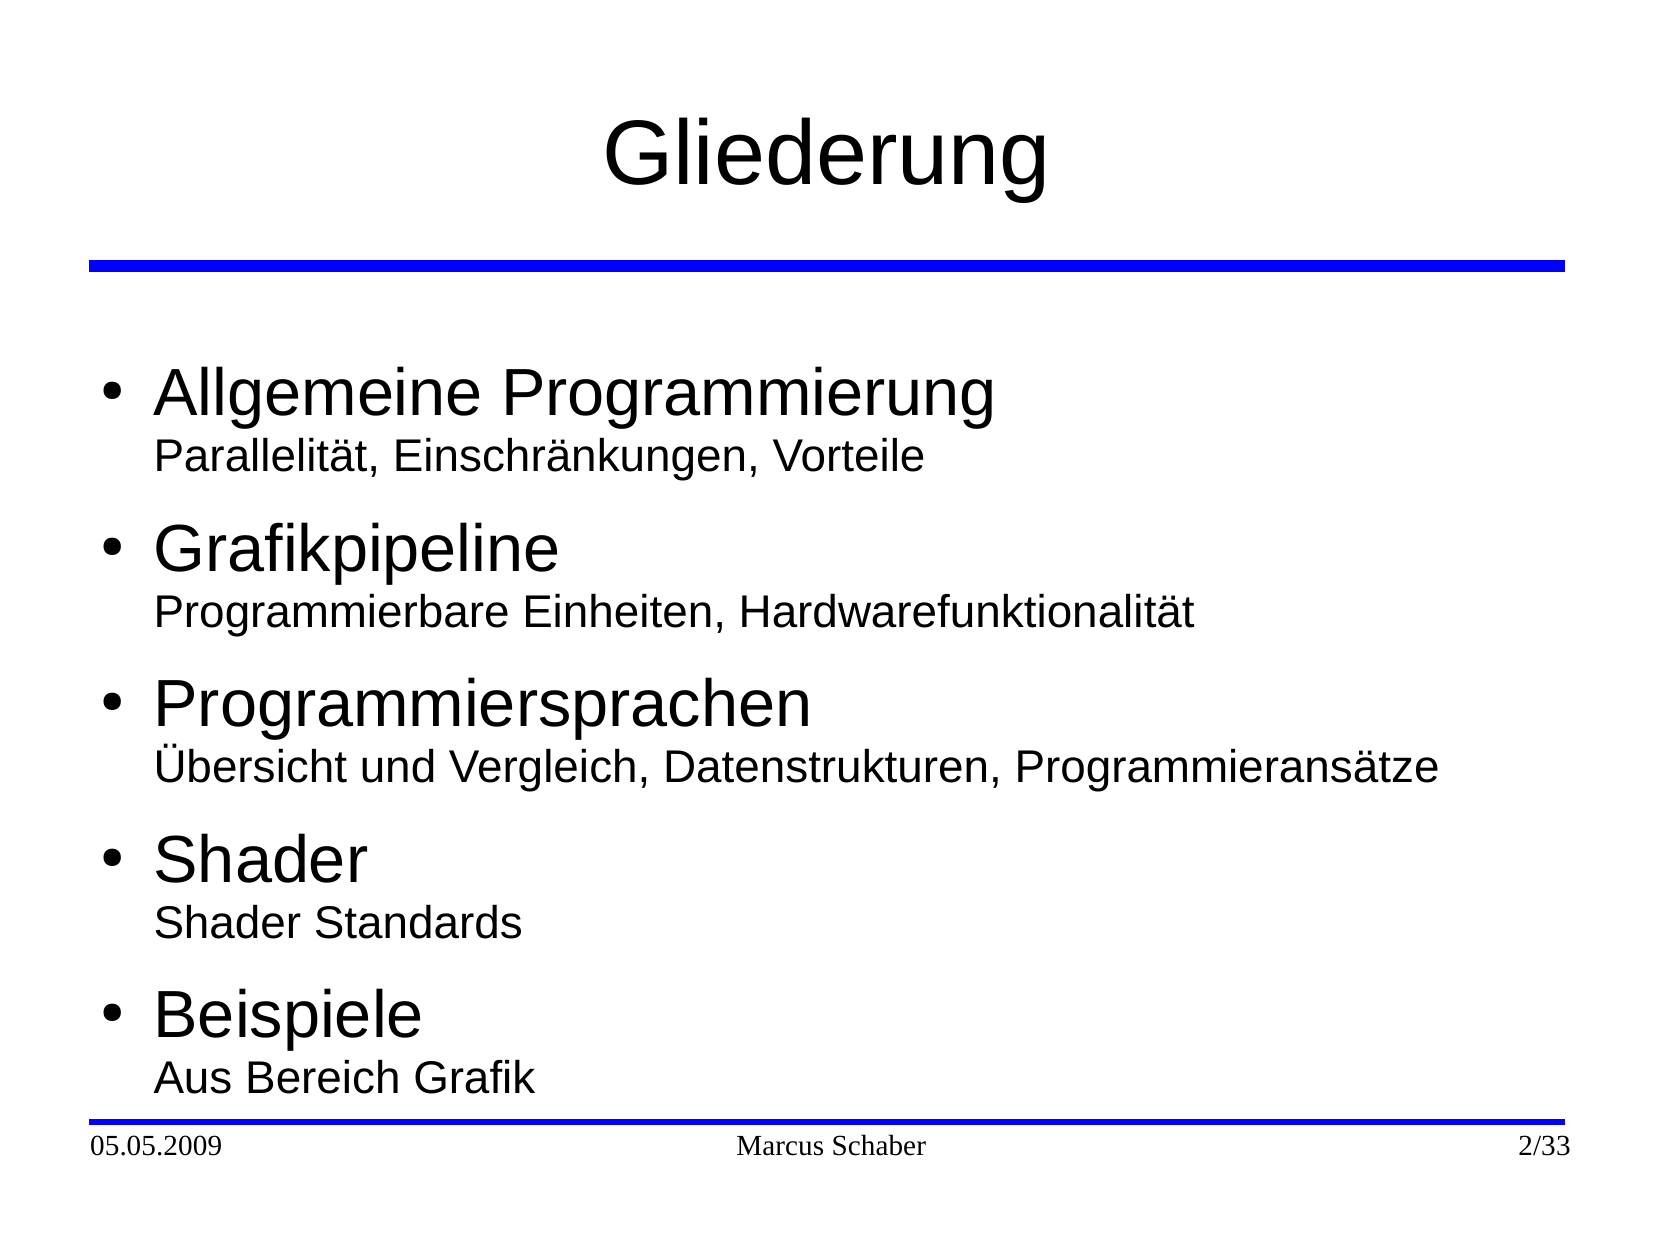

# Gliederung
Allgemeine Programmierung
Parallelität, Einschränkungen, Vorteile
Grafikpipeline
Programmierbare Einheiten, Hardwarefunktionalität
Programmiersprachen
Übersicht und Vergleich, Datenstrukturen, Programmieransätze
Shader
Shader Standards
Beispiele
Aus Bereich Grafik
2